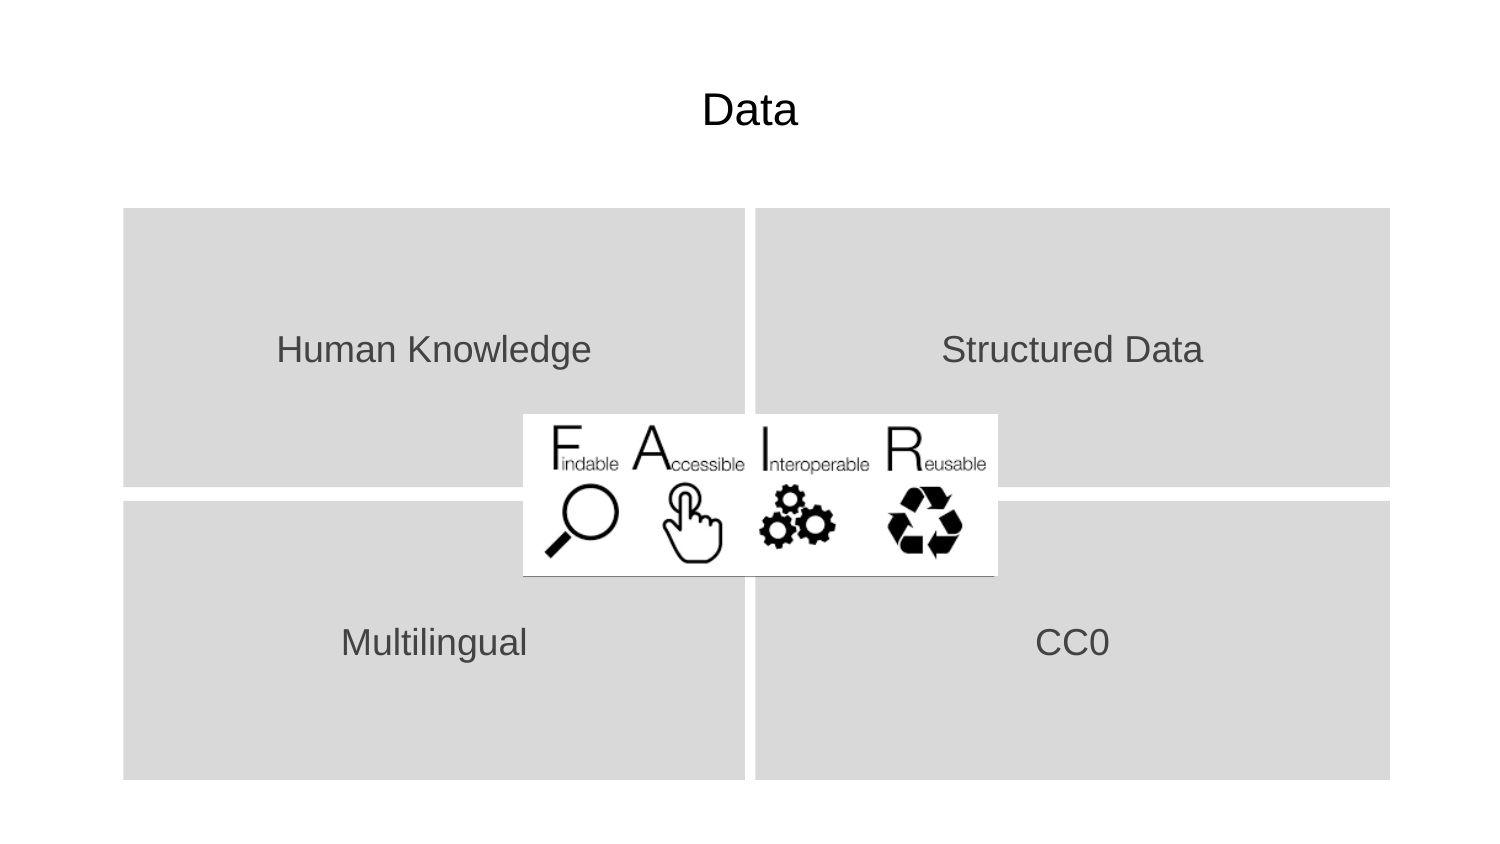

# Data
Human Knowledge
Structured Data
Multilingual
CC0